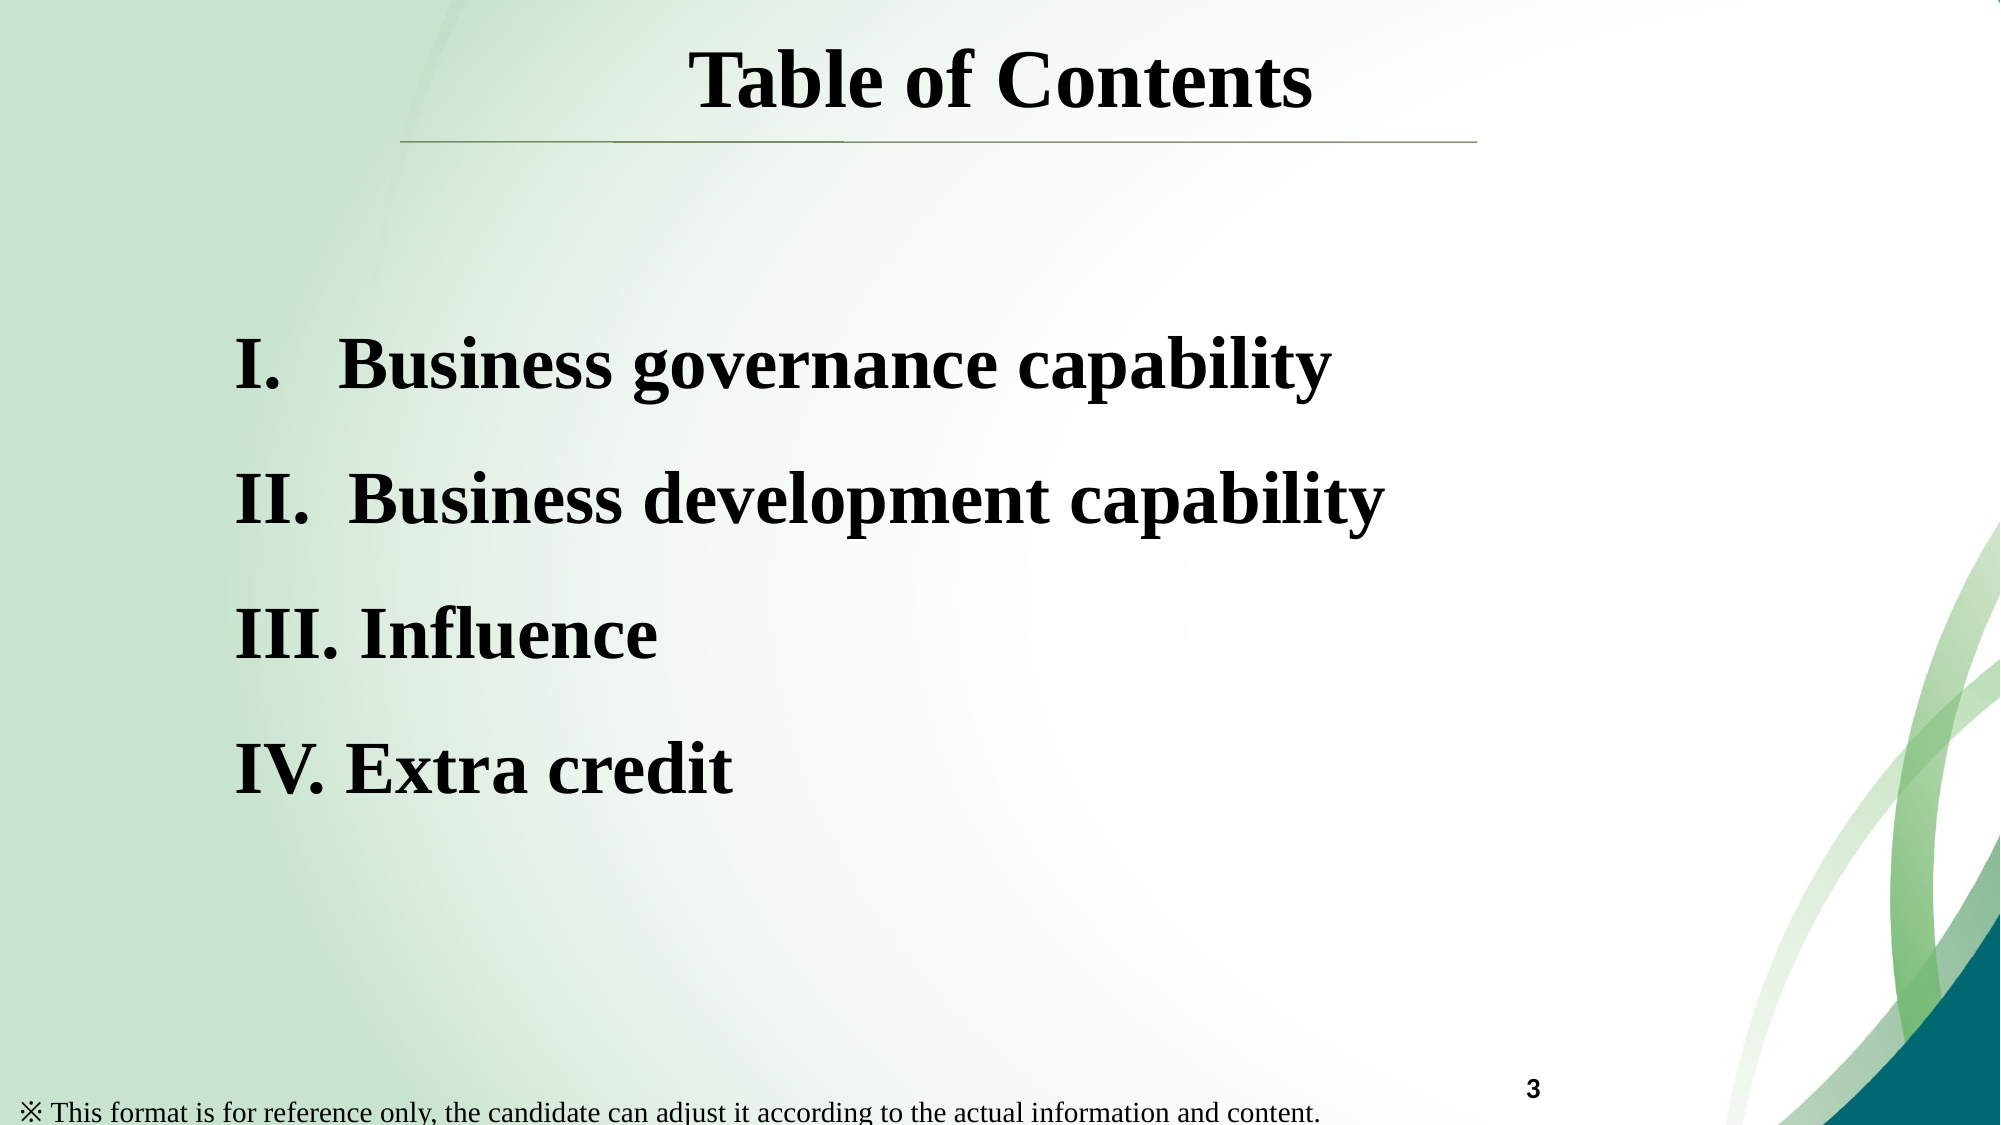

# Table of Contents
I. Business governance capability
II. Business development capability
III. Influence
IV. Extra credit
3
※ This format is for reference only, the candidate can adjust it according to the actual information and content.